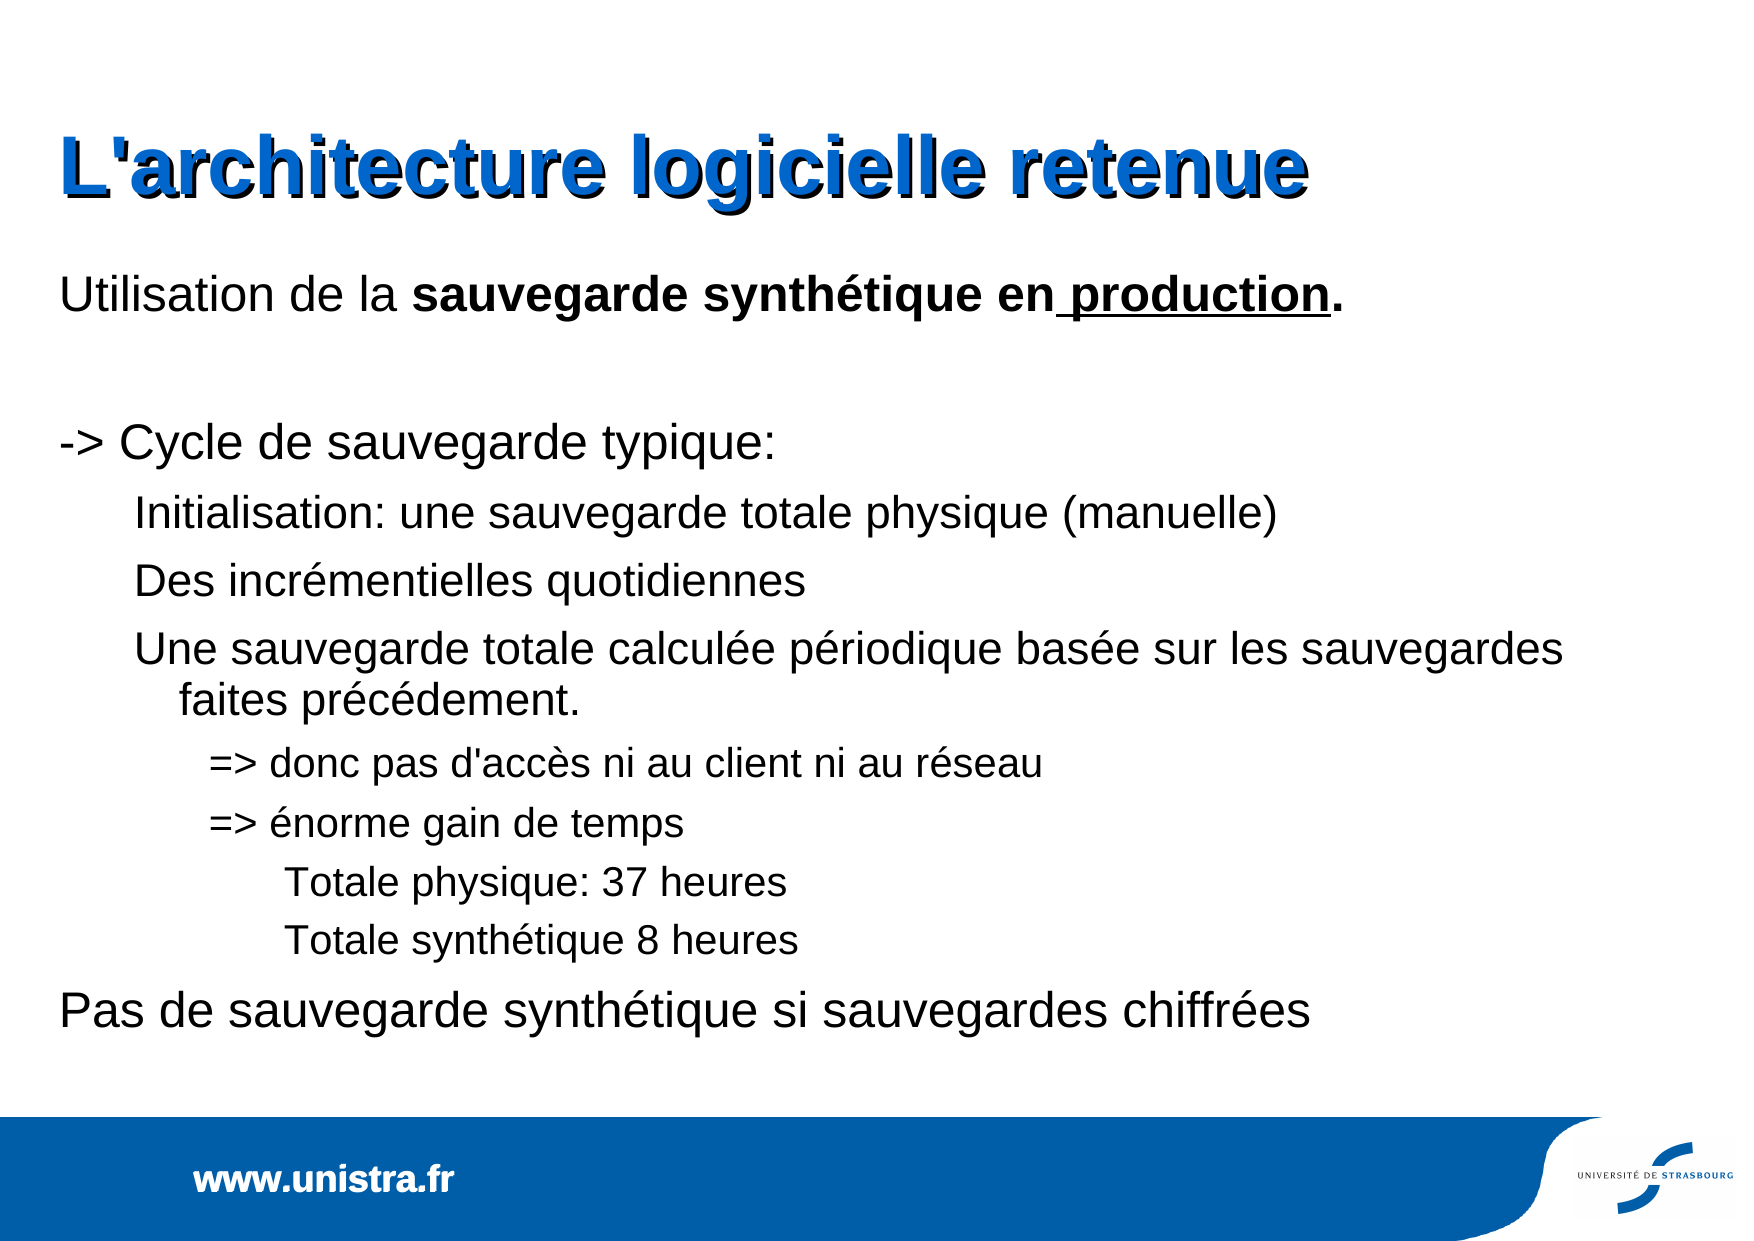

# L'architecture logicielle retenue
Utilisation de la sauvegarde synthétique en production.
-> Cycle de sauvegarde typique:
Initialisation: une sauvegarde totale physique (manuelle)
Des incrémentielles quotidiennes
Une sauvegarde totale calculée périodique basée sur les sauvegardes faites précédement.
=> donc pas d'accès ni au client ni au réseau
=> énorme gain de temps
Totale physique: 37 heures
Totale synthétique 8 heures
Pas de sauvegarde synthétique si sauvegardes chiffrées